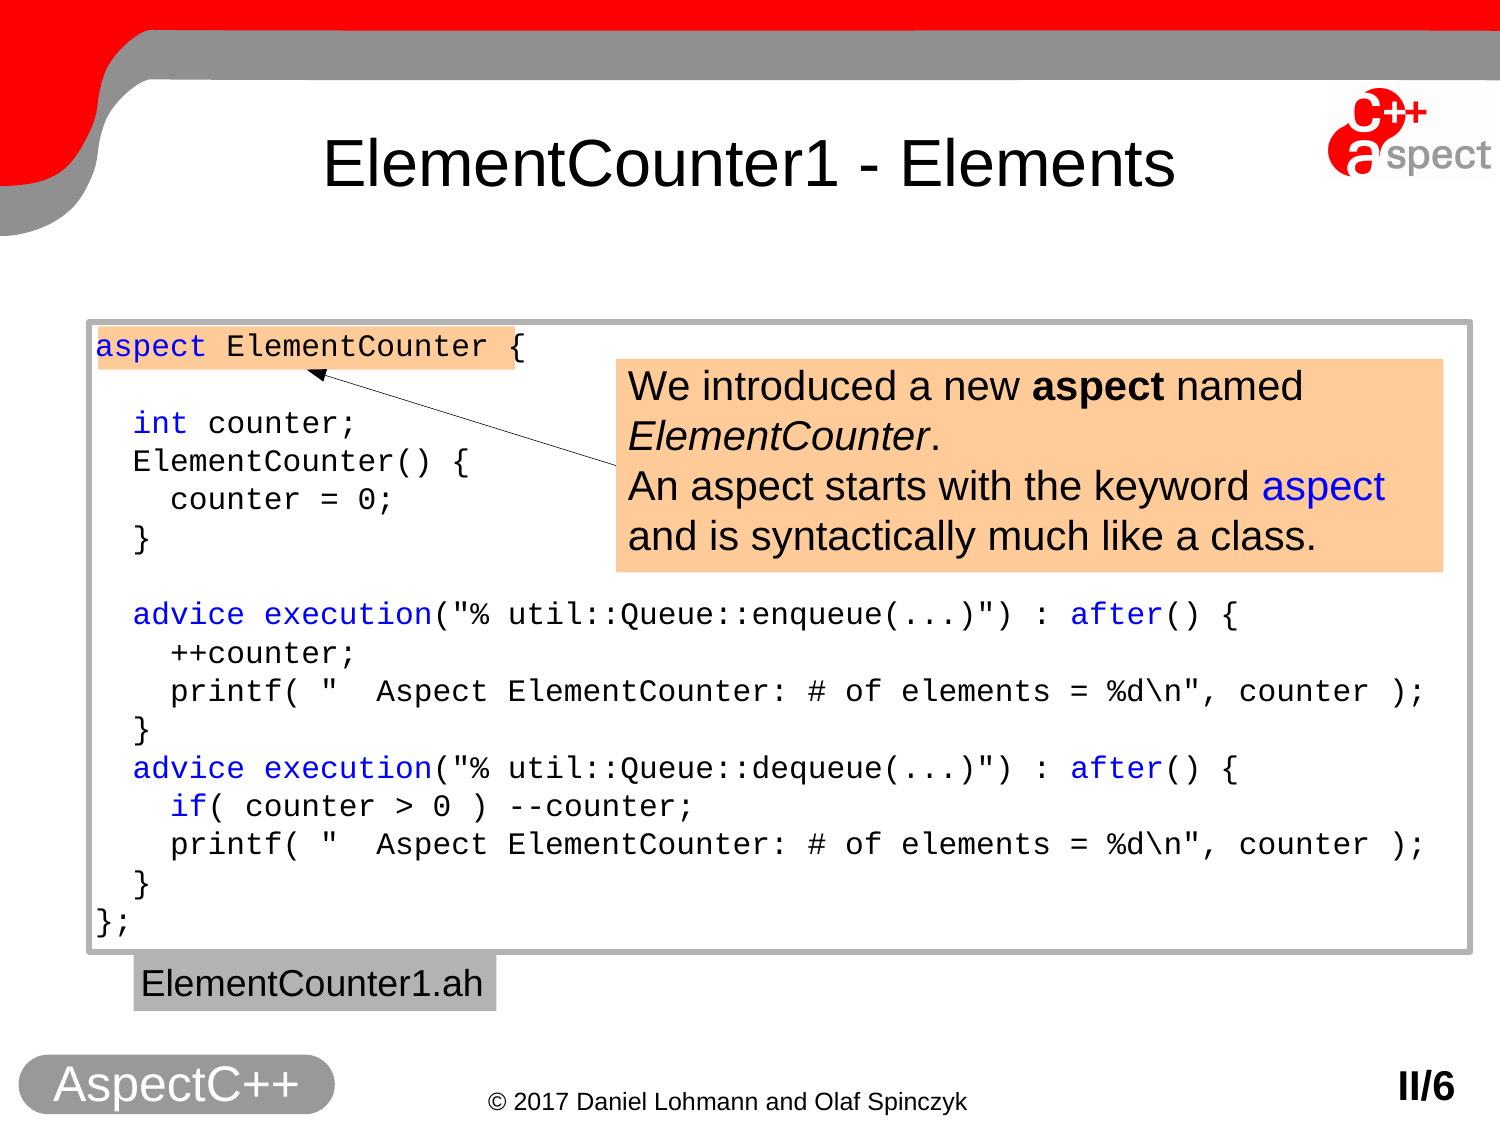

# ElementCounter1 - Elements
aspect ElementCounter {
 int counter;
 ElementCounter() {
 counter = 0;
 }
 advice execution("% util::Queue::enqueue(...)") : after() {
 ++counter;
 printf( " Aspect ElementCounter: # of elements = %d\n", counter );
 }
 advice execution("% util::Queue::dequeue(...)") : after() {
 if( counter > 0 ) --counter;
 printf( " Aspect ElementCounter: # of elements = %d\n", counter );
 }
};
We introduced a new aspect named ElementCounter.
An aspect starts with the keyword aspect and is syntactically much like a class.
ElementCounter1.ah